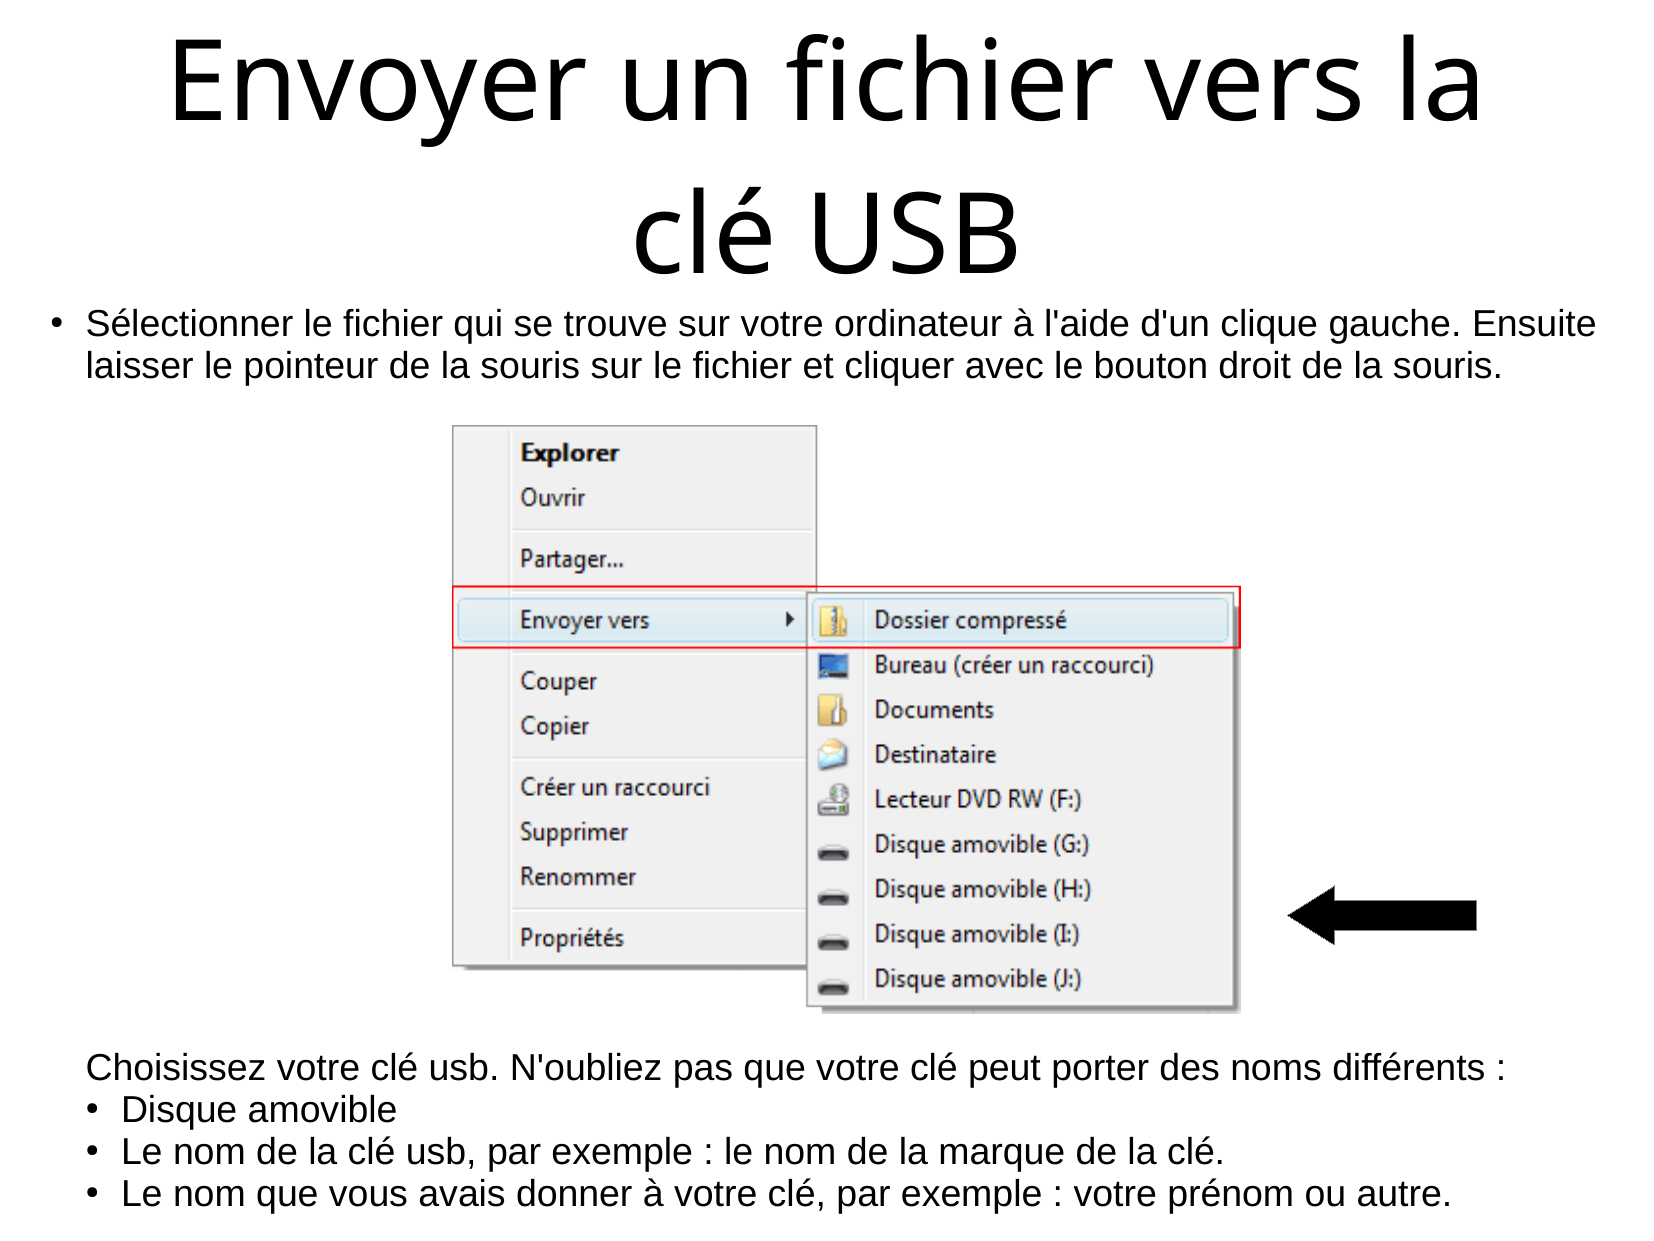

# Envoyer un fichier vers la clé USB
Sélectionner le fichier qui se trouve sur votre ordinateur à l'aide d'un clique gauche. Ensuite laisser le pointeur de la souris sur le fichier et cliquer avec le bouton droit de la souris.
Choisissez votre clé usb. N'oubliez pas que votre clé peut porter des noms différents :
Disque amovible
Le nom de la clé usb, par exemple : le nom de la marque de la clé.
Le nom que vous avais donner à votre clé, par exemple : votre prénom ou autre.